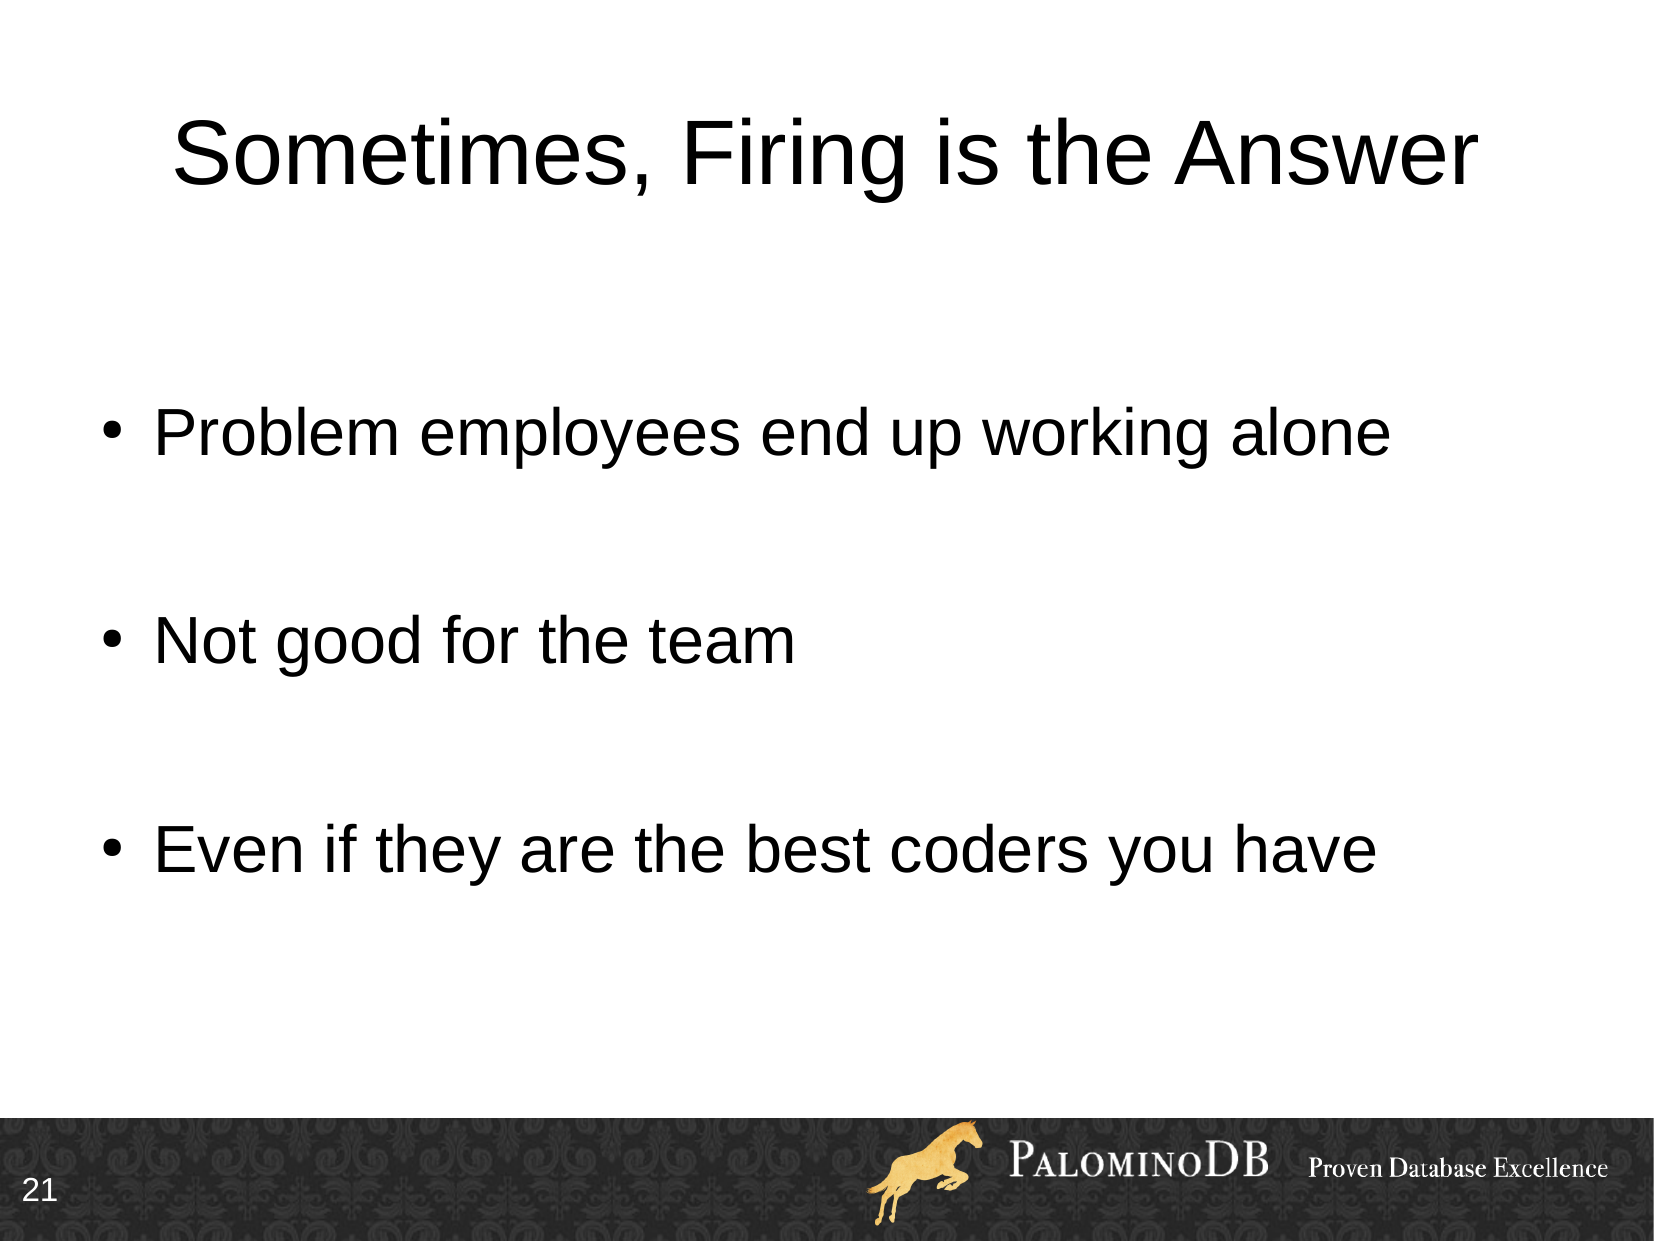

# Sometimes, Firing is the Answer
Problem employees end up working alone
Not good for the team
Even if they are the best coders you have